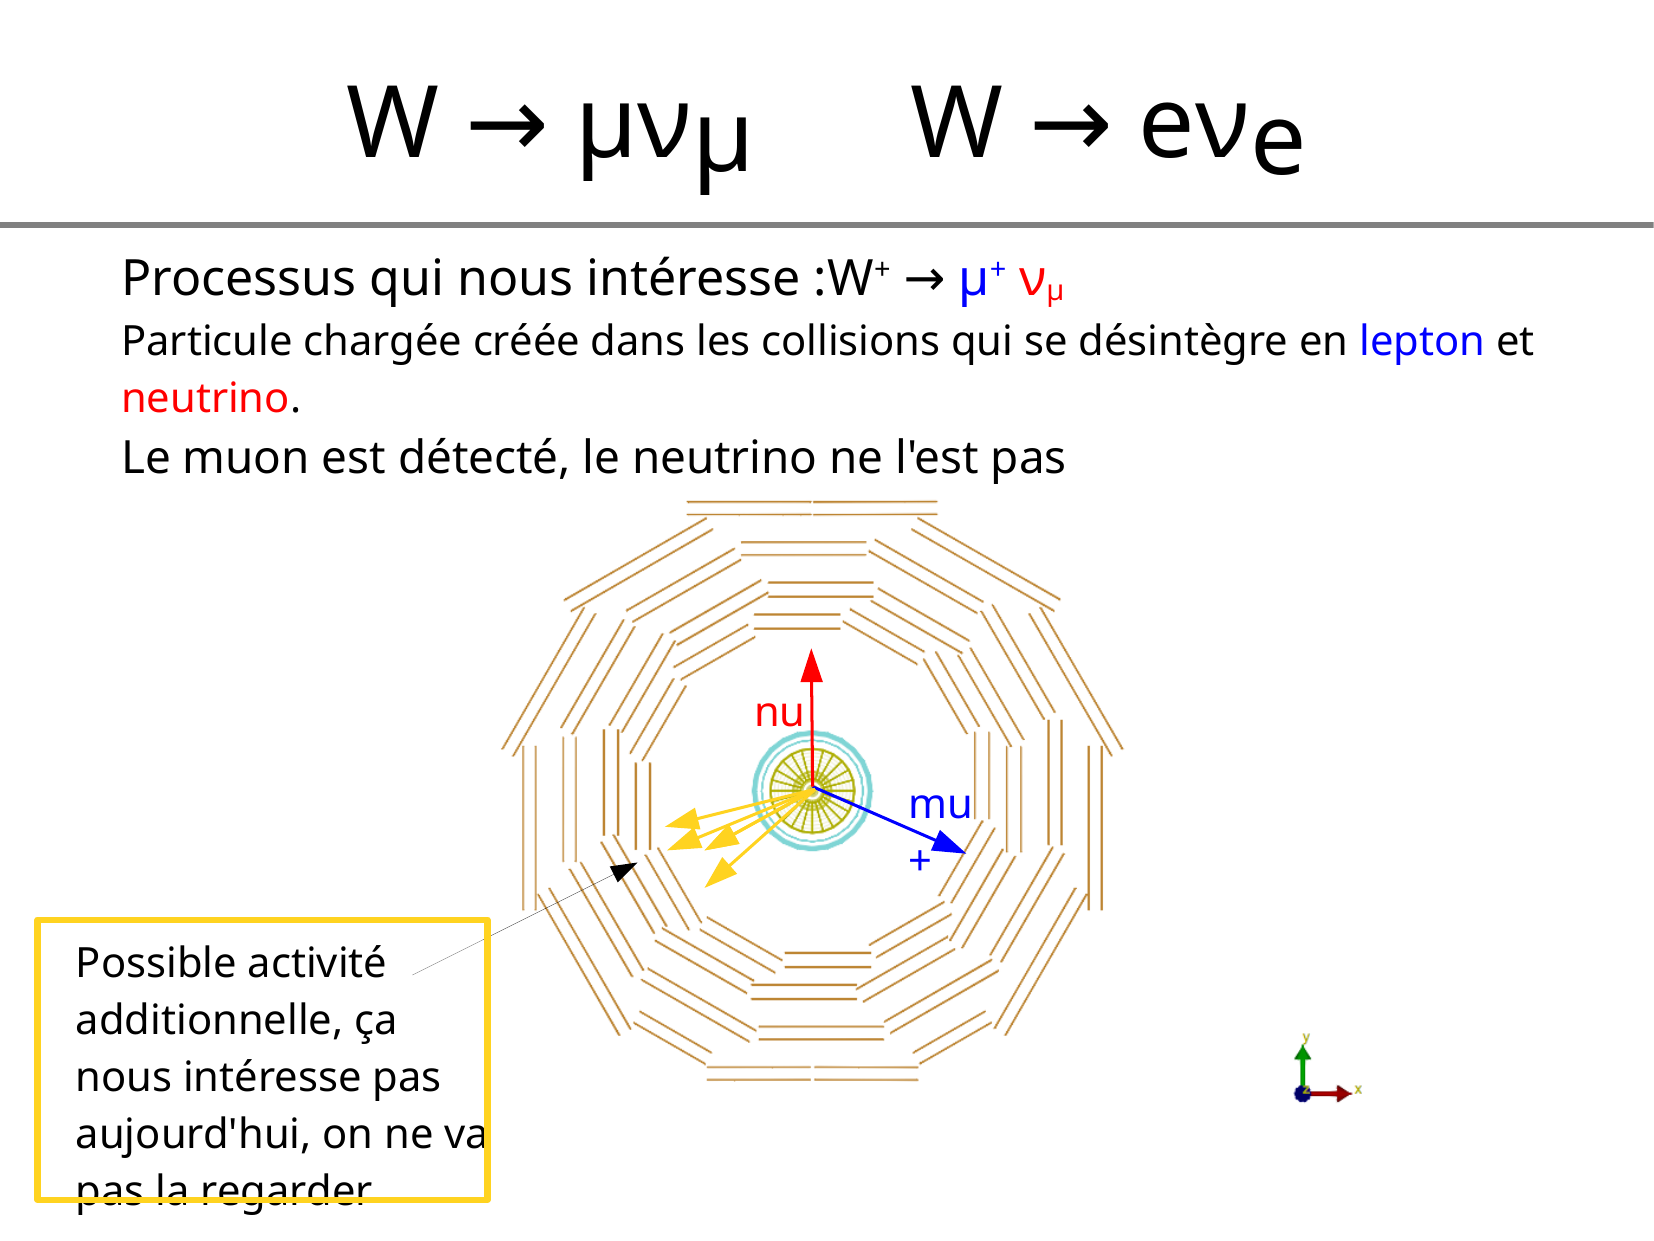

W → μνμ W → eνe
Processus qui nous intéresse :W+ → μ+ νμ
Particule chargée créée dans les collisions qui se désintègre en lepton et neutrino.
Le muon est détecté, le neutrino ne l'est pas
nu
mu+
Possible activité additionnelle, ça nous intéresse pas aujourd'hui, on ne va pas la regarder